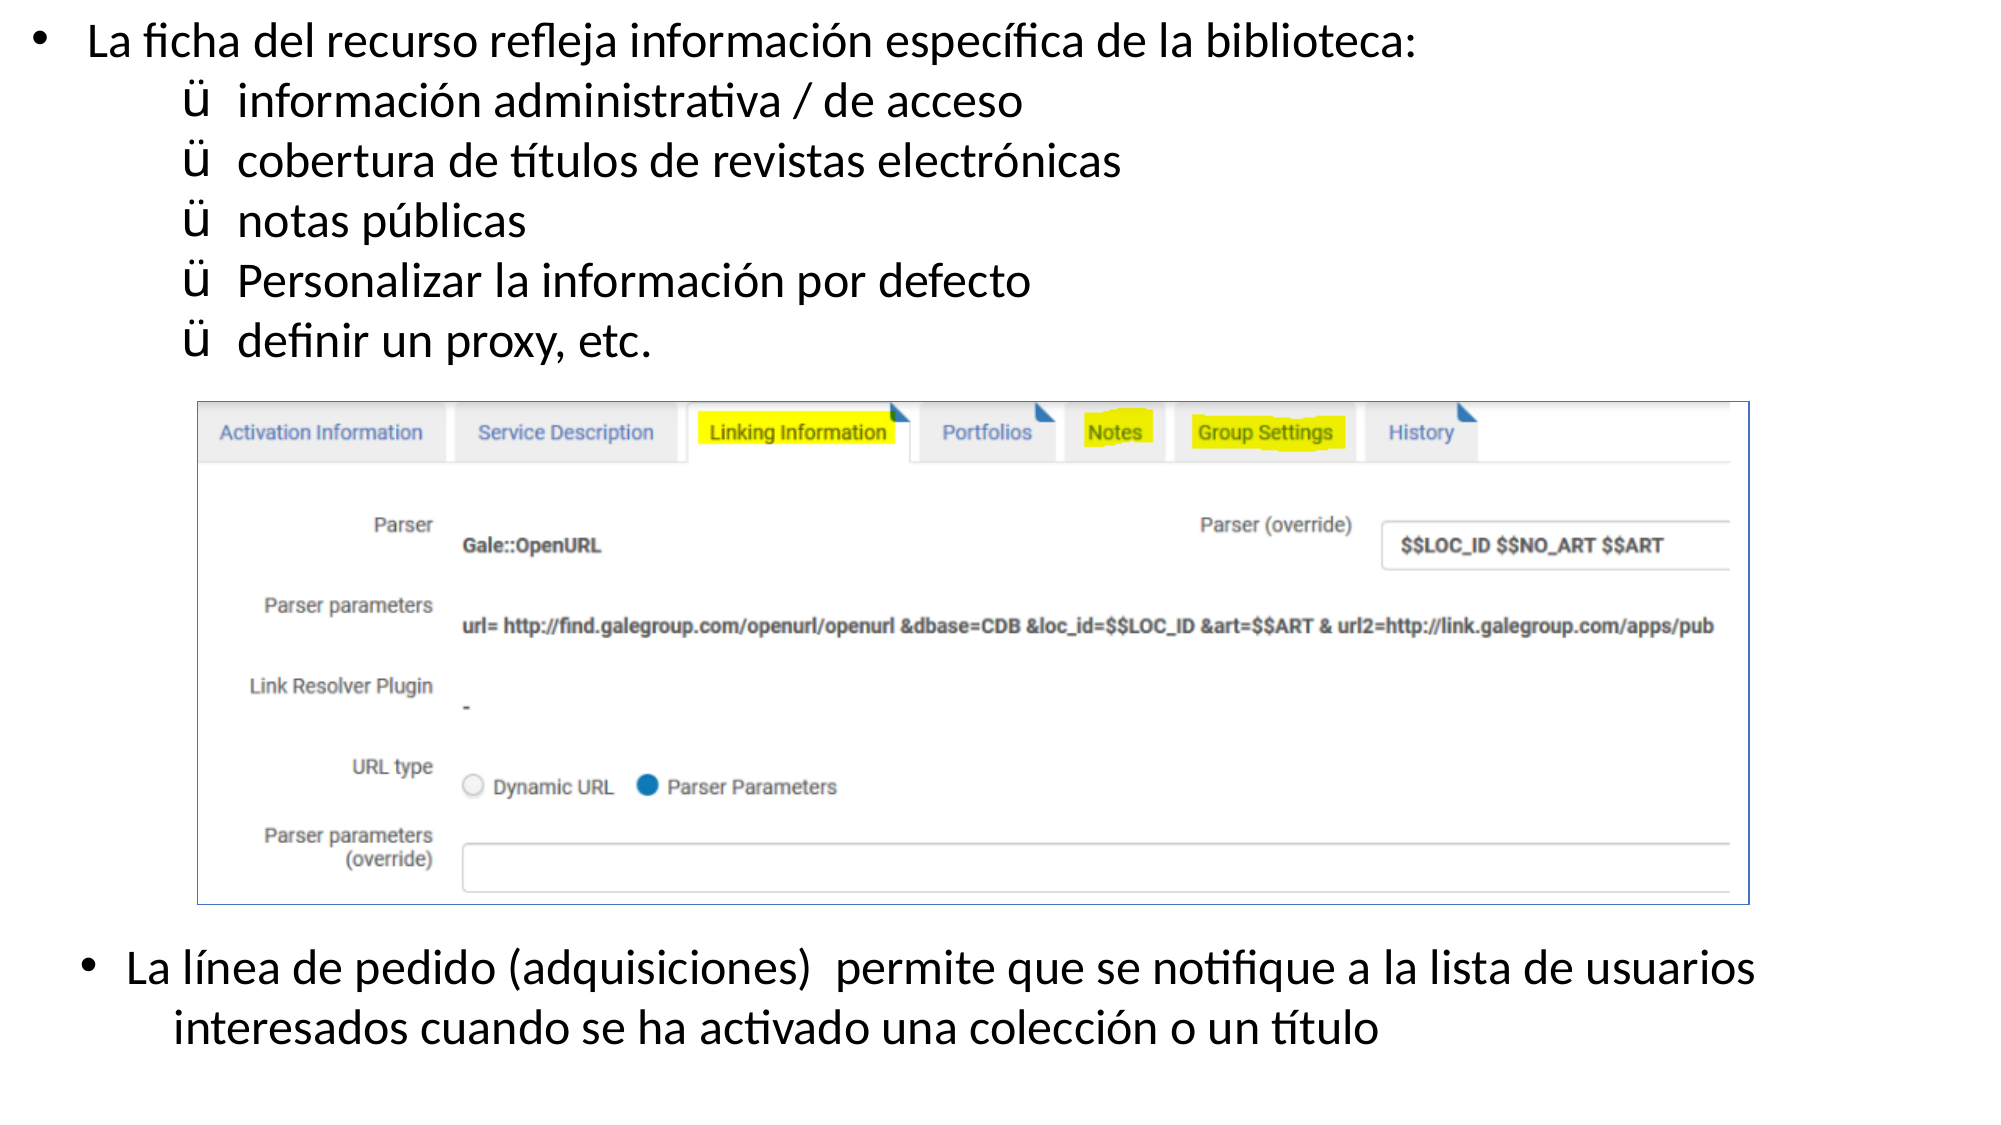

La ficha del recurso refleja información específica de la biblioteca:
información administrativa / de acceso
cobertura de títulos de revistas electrónicas
notas públicas
Personalizar la información por defecto
definir un proxy, etc.
La línea de pedido (adquisiciones) permite que se notifique a la lista de usuarios interesados ​​cuando se ha activado una colección o un título